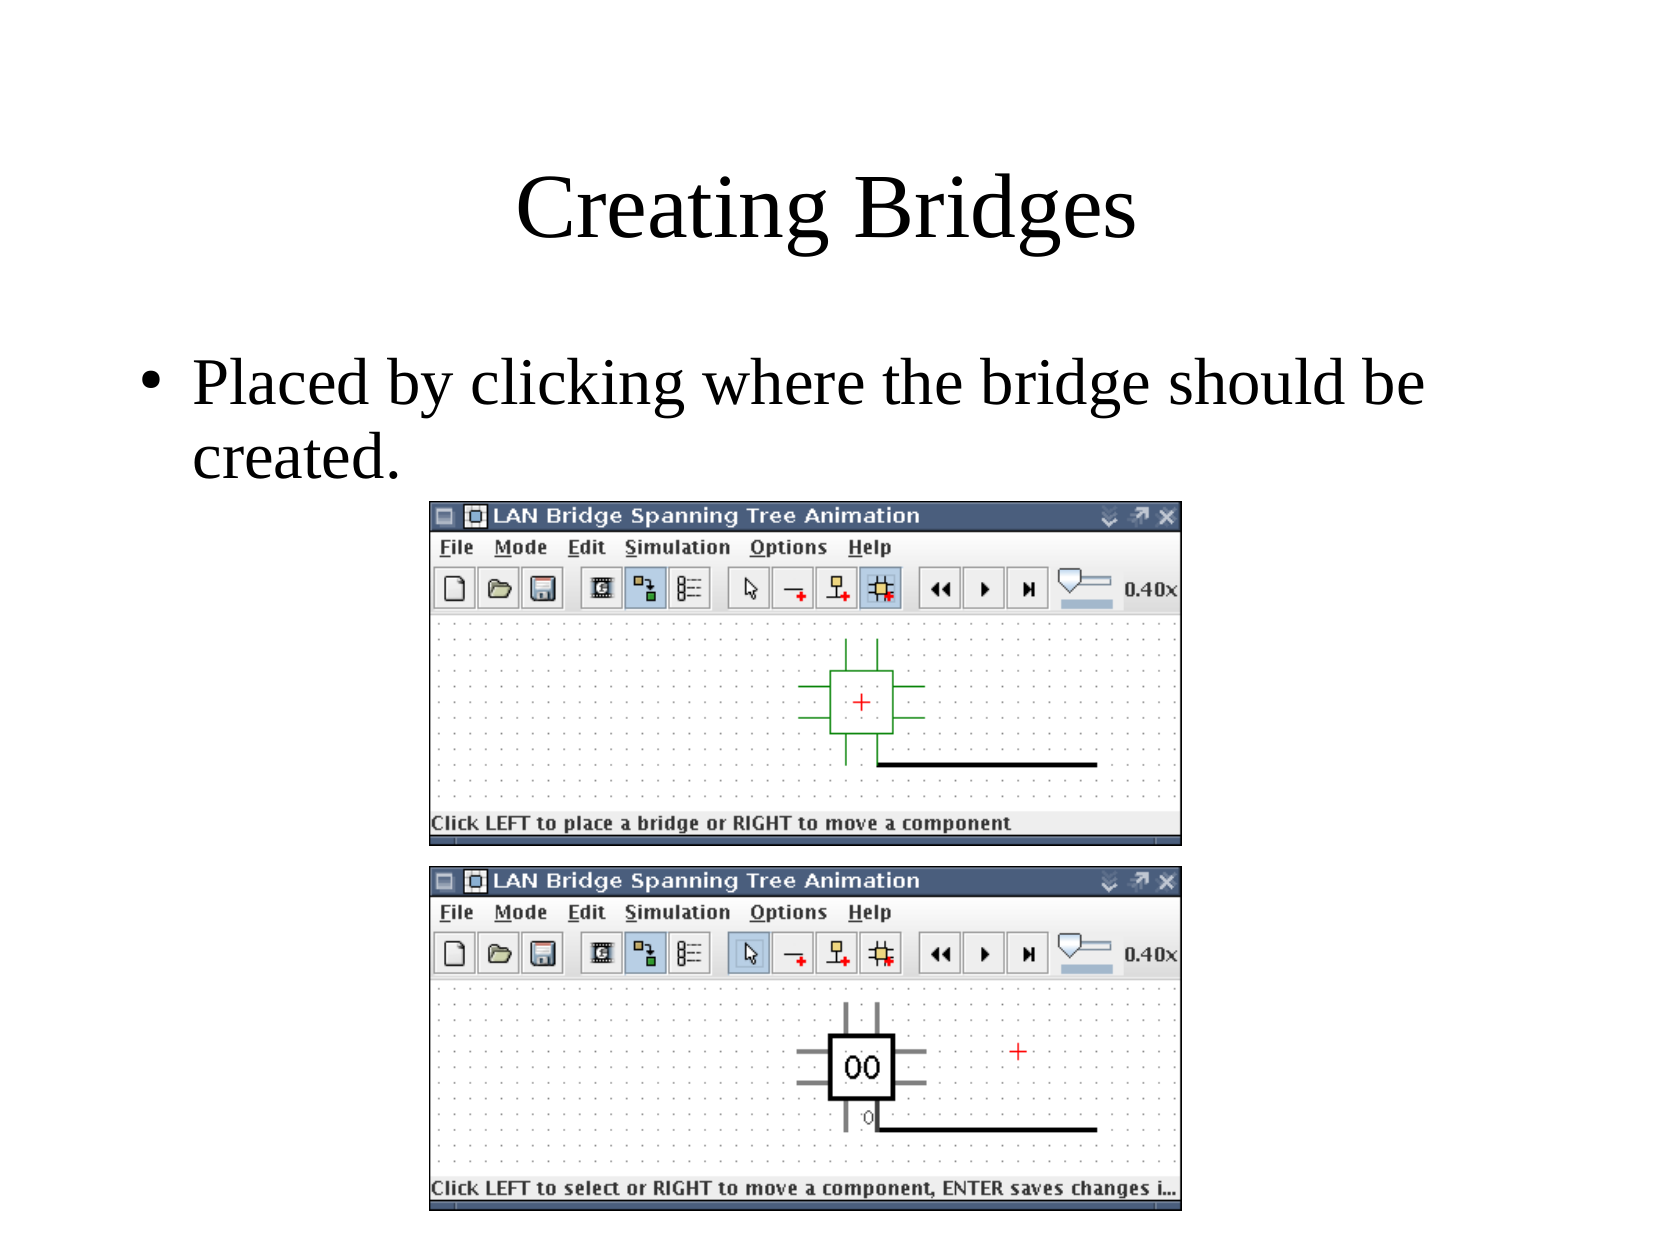

# Creating Bridges
Placed by clicking where the bridge should be created.